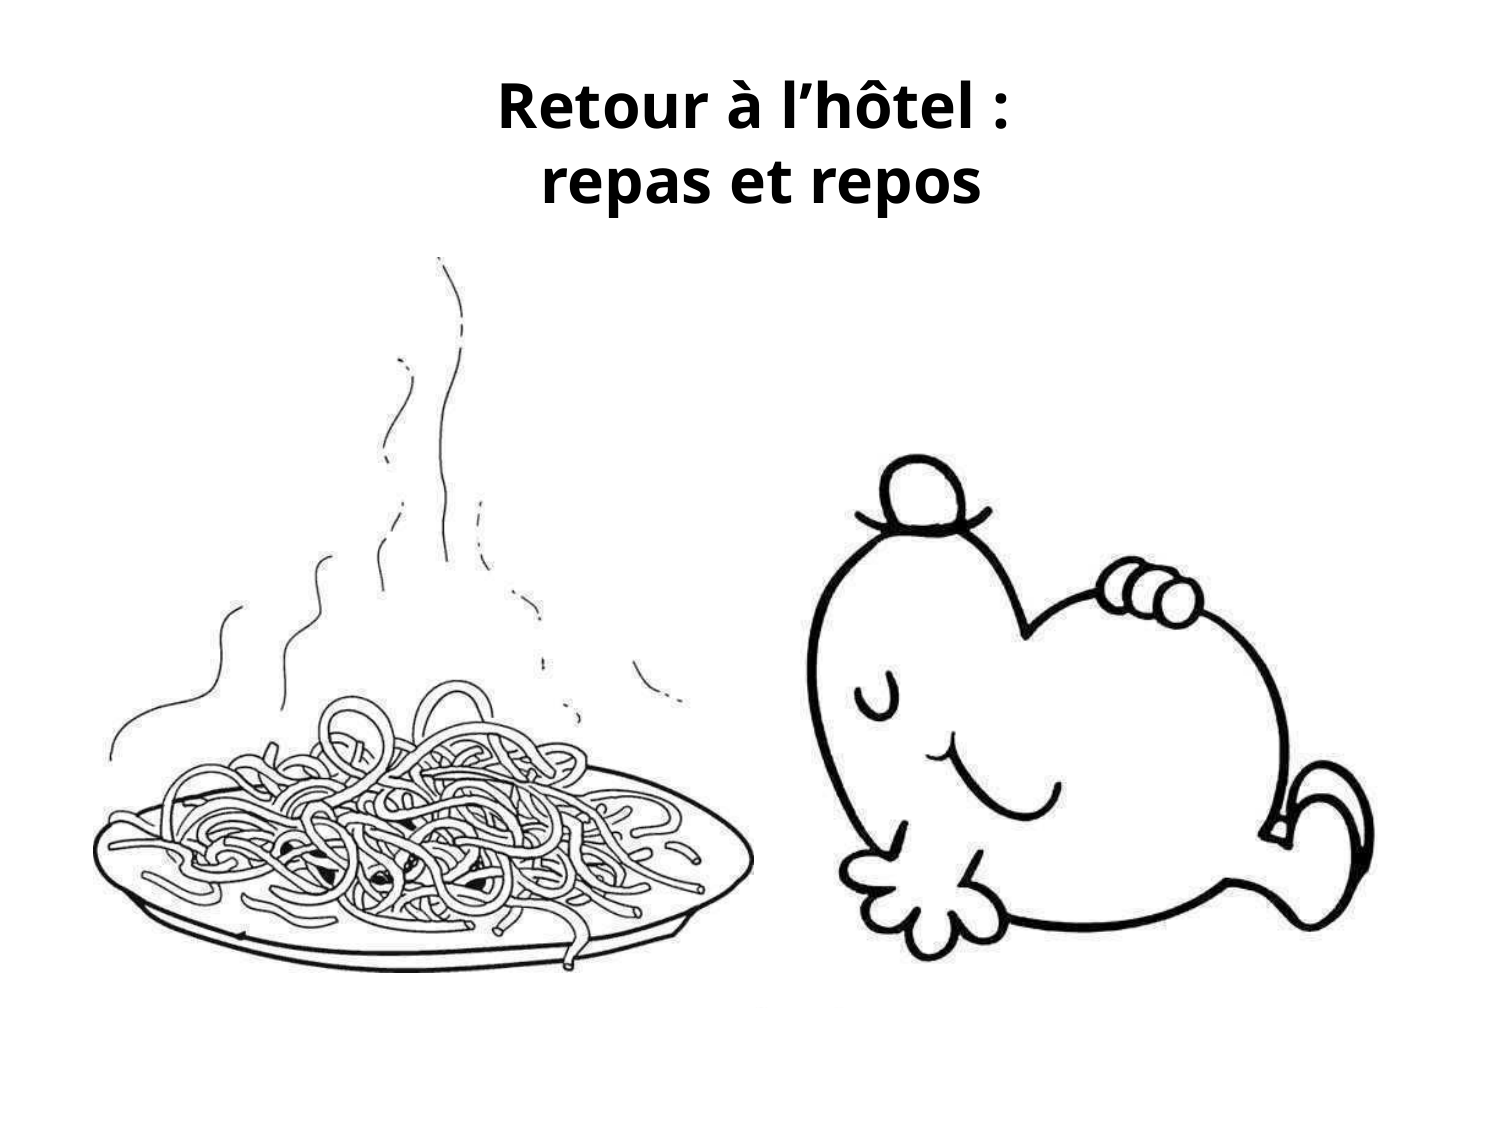

Retour à l’hôtel :
repas et repos